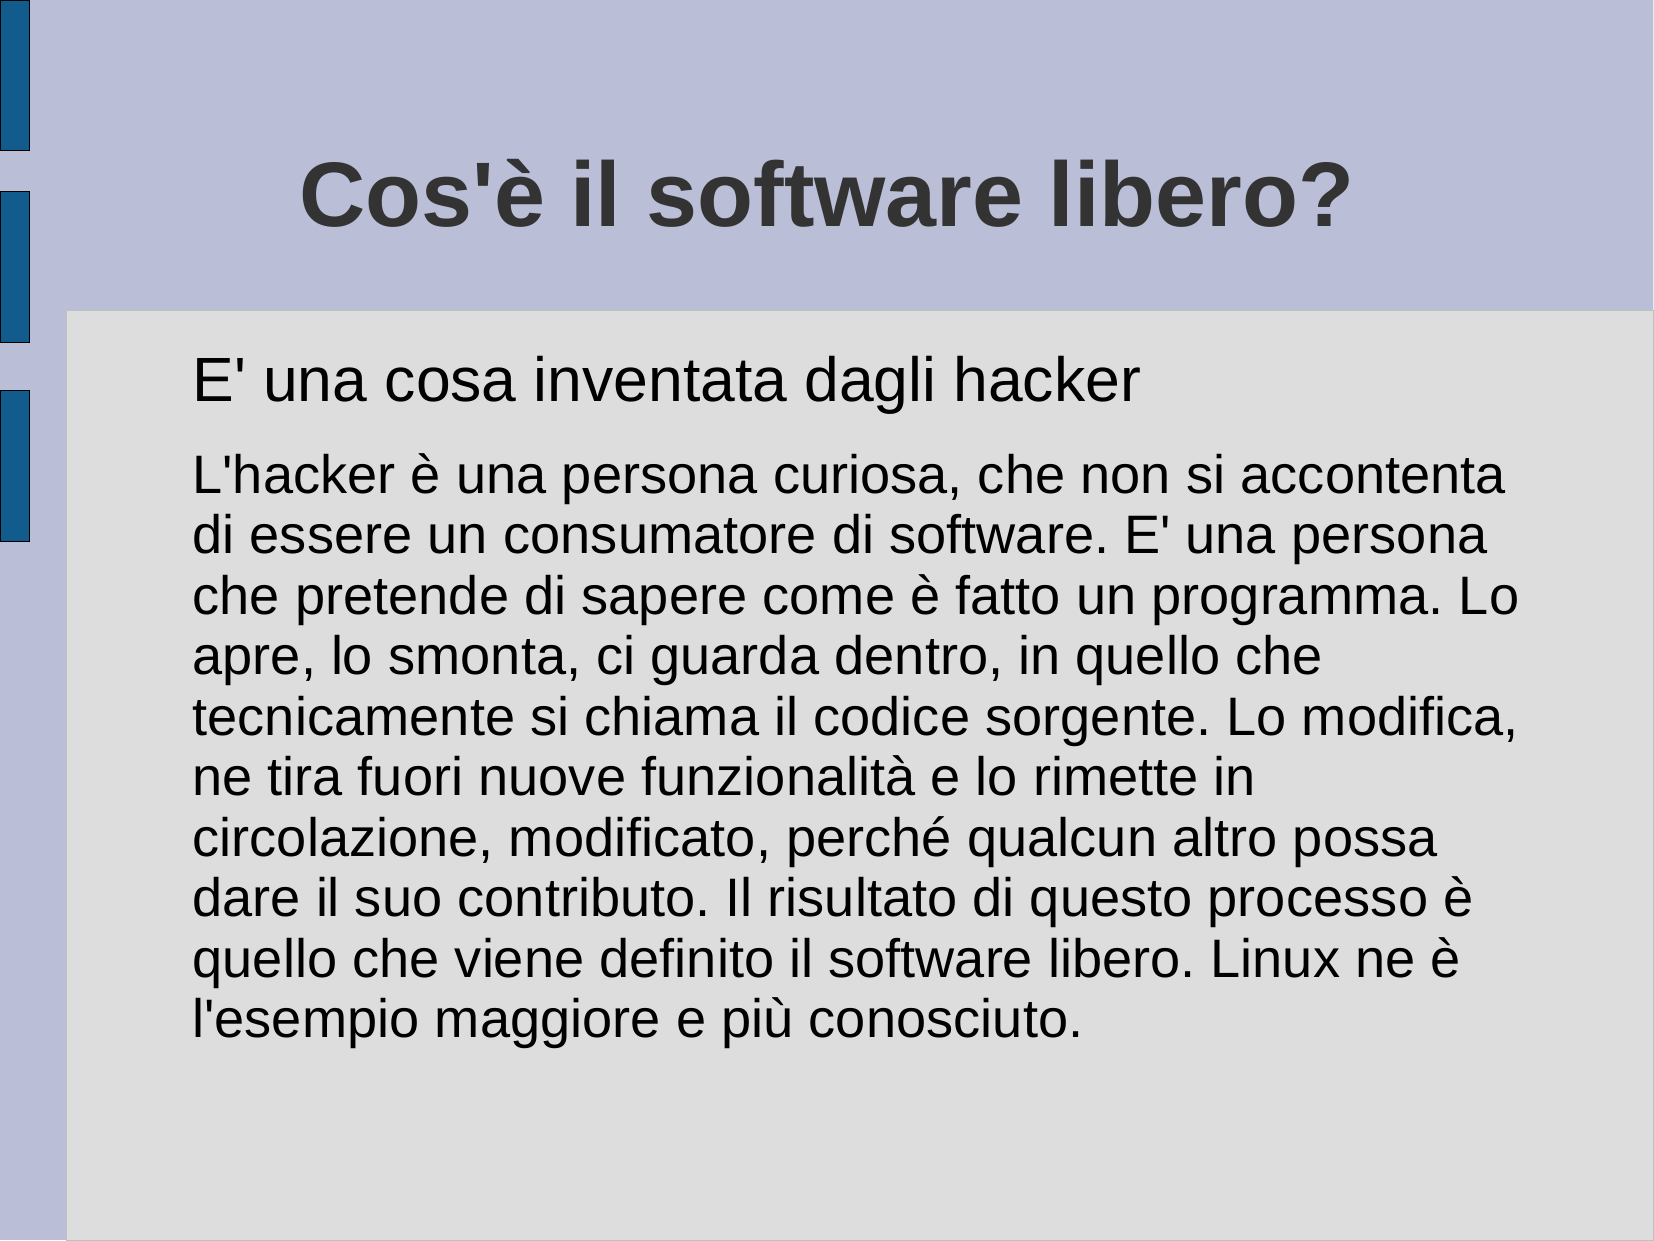

# Cos'è il software libero?
E' una cosa inventata dagli hacker
L'hacker è una persona curiosa, che non si accontenta di essere un consumatore di software. E' una persona che pretende di sapere come è fatto un programma. Lo apre, lo smonta, ci guarda dentro, in quello che tecnicamente si chiama il codice sorgente. Lo modifica, ne tira fuori nuove funzionalità e lo rimette in circolazione, modificato, perché qualcun altro possa dare il suo contributo. Il risultato di questo processo è quello che viene definito il software libero. Linux ne è l'esempio maggiore e più conosciuto.